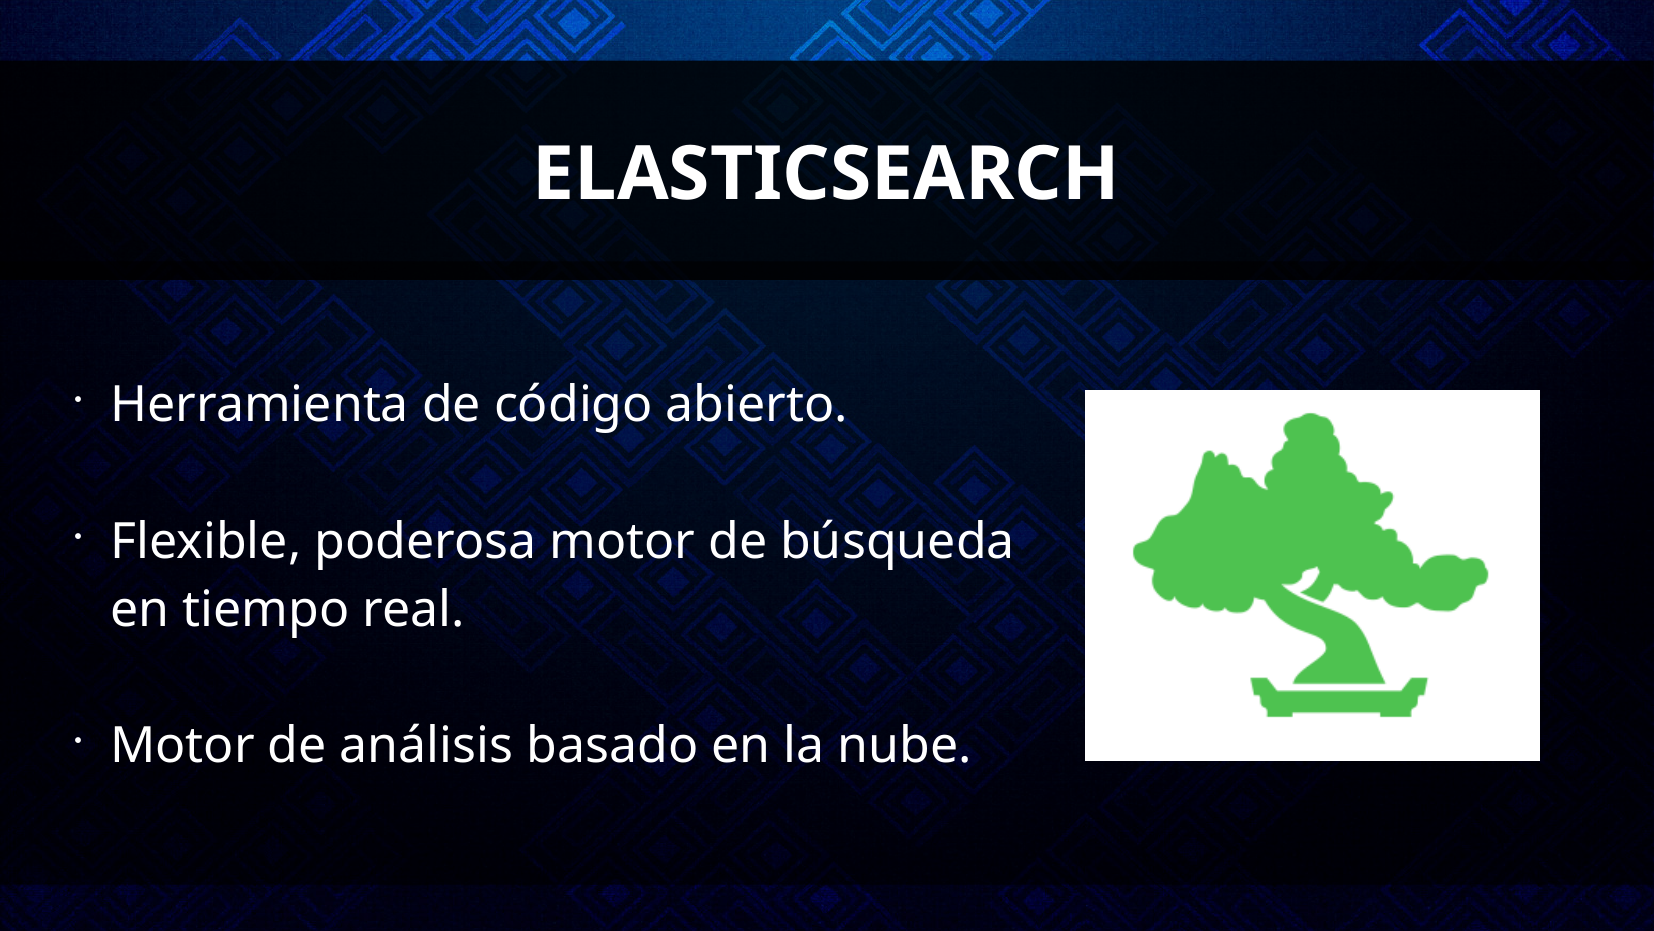

ELASTICSEARCH
Herramienta de código abierto.
Flexible, poderosa motor de búsqueda
en tiempo real.
Motor de análisis basado en la nube.